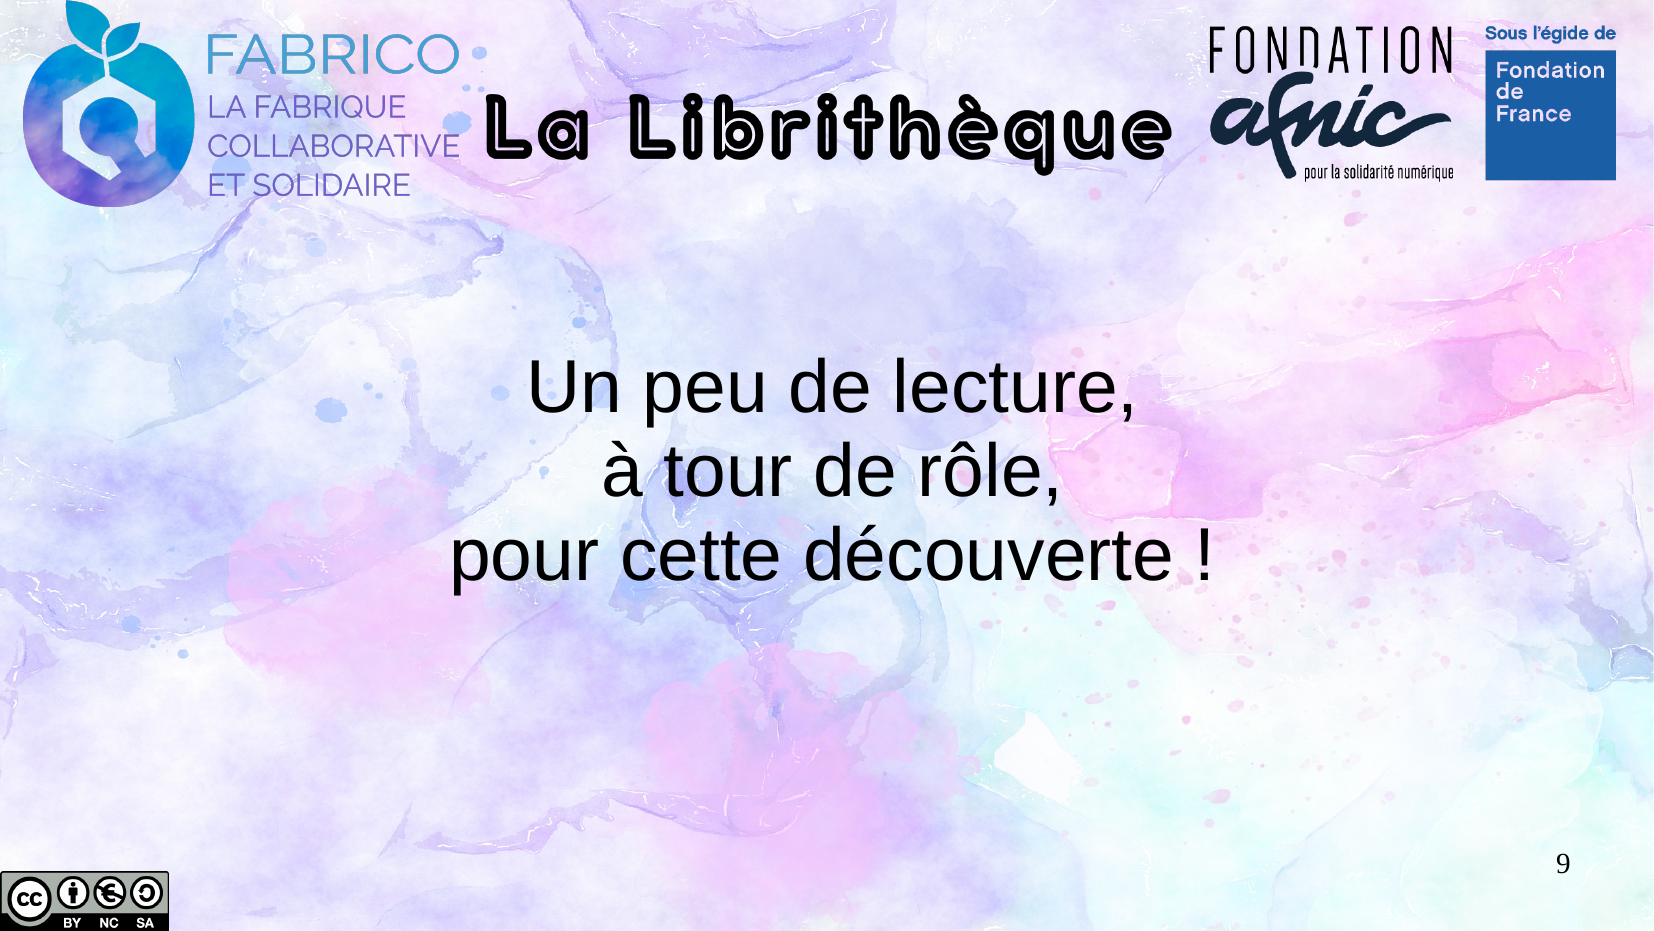

# Un peu de lecture,
à tour de rôle,
pour cette découverte !
9